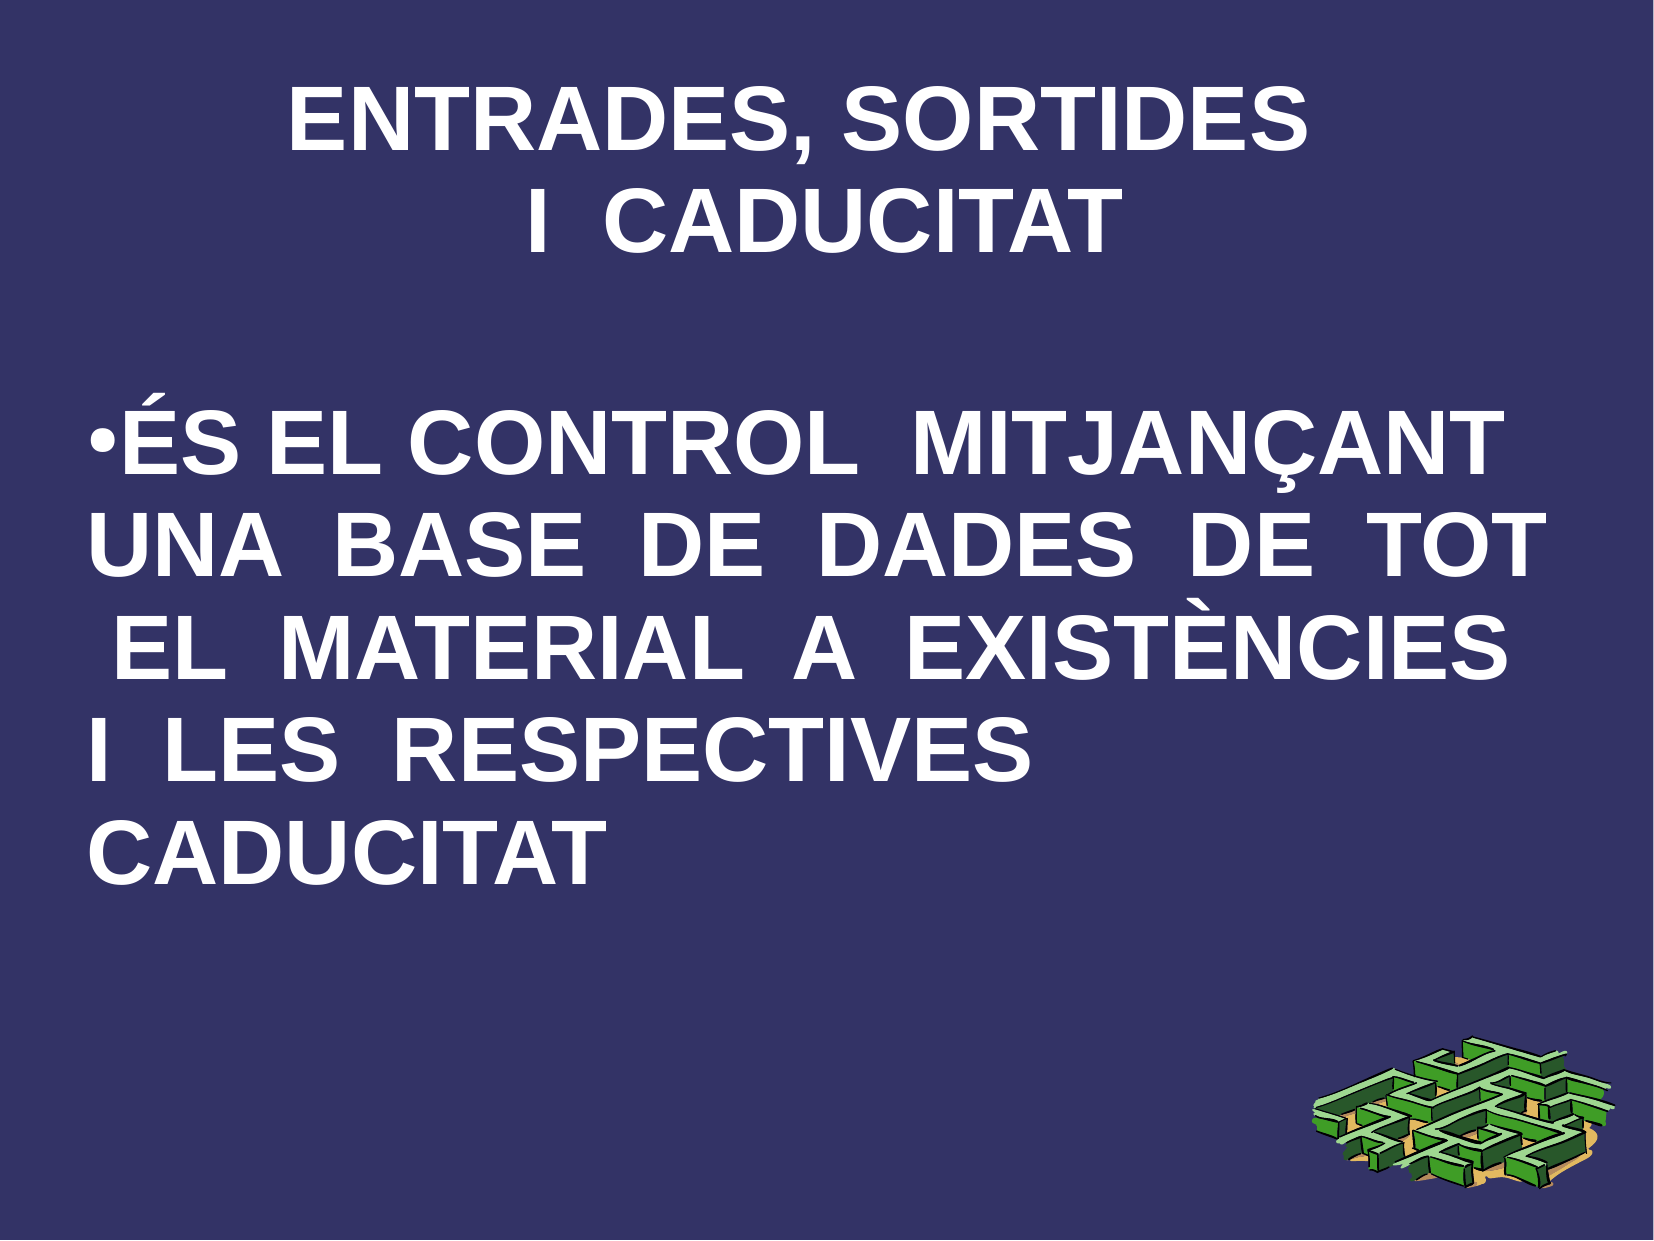

ENTRADES, SORTIDES
 I CADUCITAT
ÉS EL CONTROL MITJANÇANT UNA BASE DE DADES DE TOT EL MATERIAL A EXISTÈNCIES I LES RESPECTIVES CADUCITAT